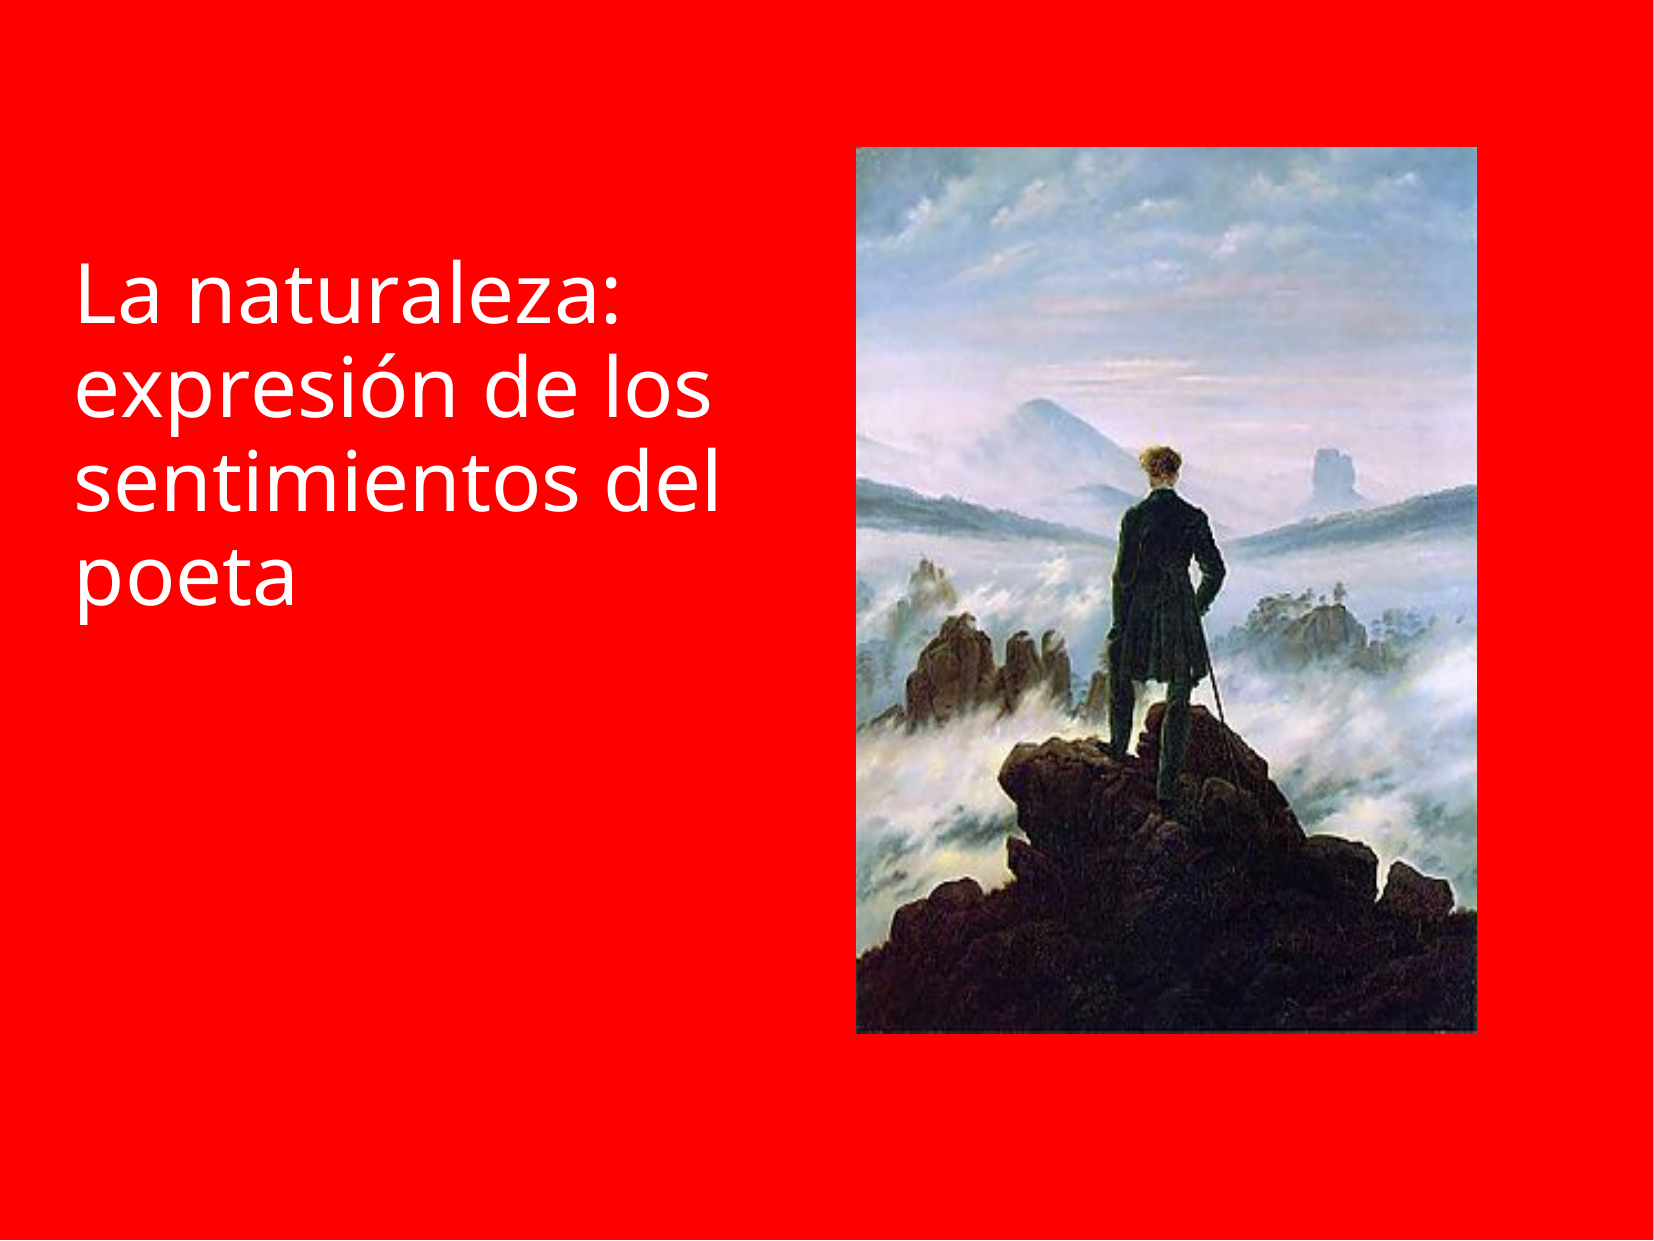

La naturaleza:
expresión de los sentimientos del poeta